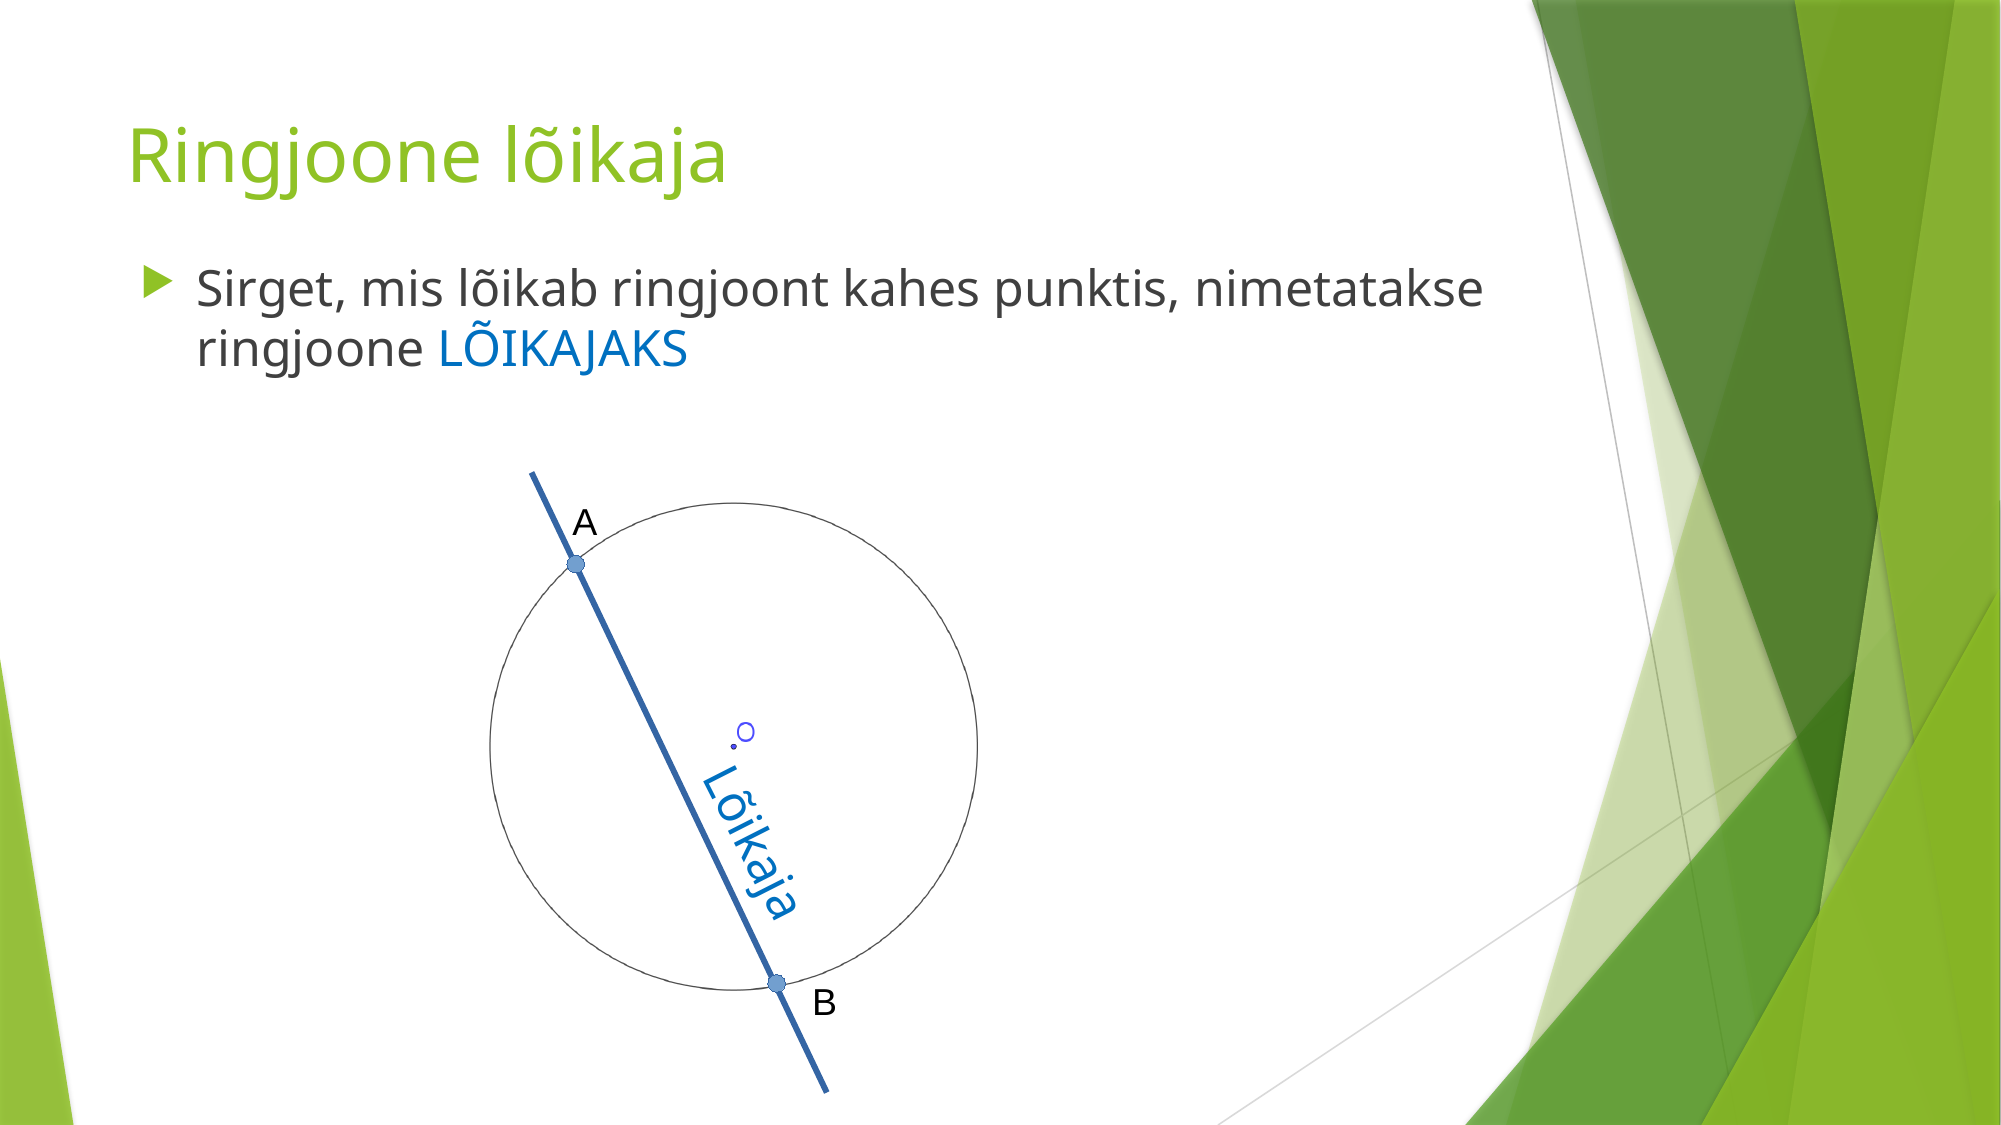

# Ringjoone lõikaja
Sirget, mis lõikab ringjoont kahes punktis, nimetatakse ringjoone LÕIKAJAKS
A
Lõikaja
B